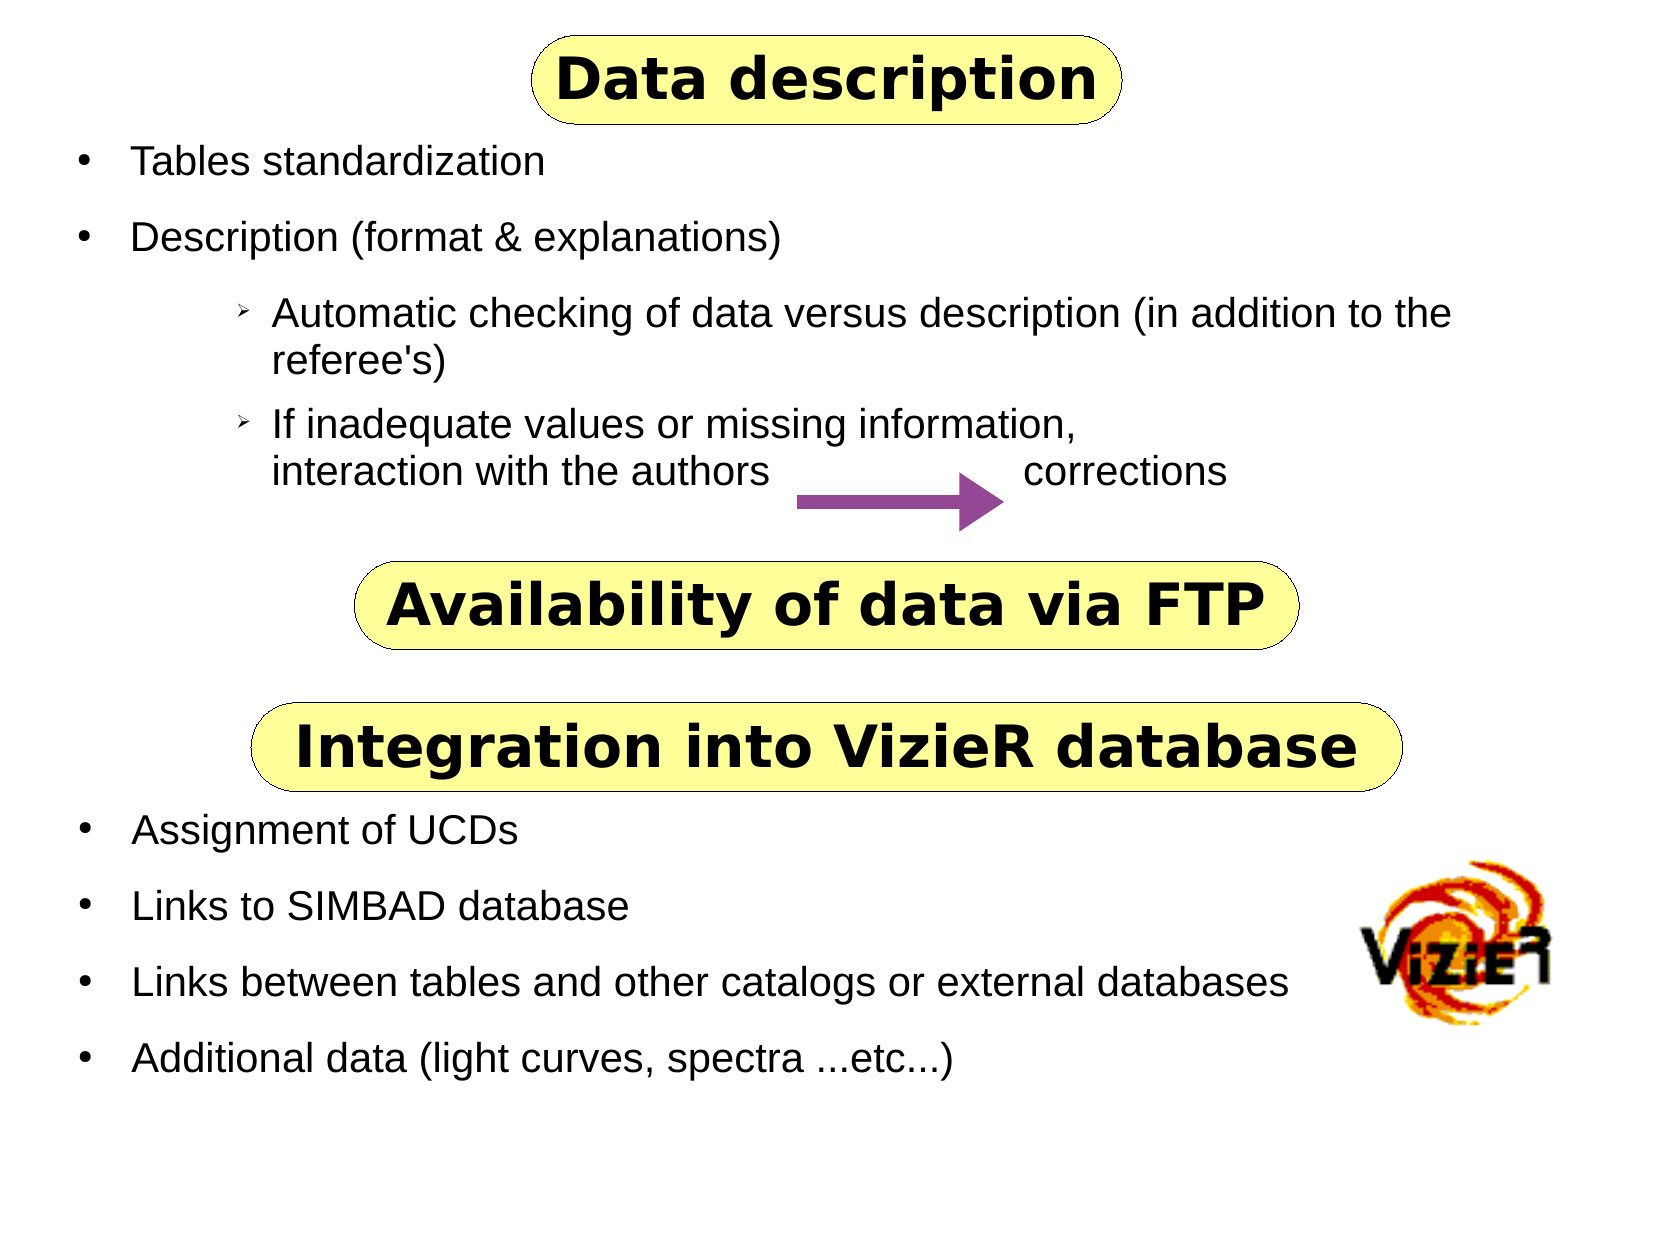

Data description
# Tables standardization
Description (format & explanations)
Automatic checking of data versus description (in addition to the referee's)
If inadequate values or missing information,
interaction with the authors corrections
Availability of data via FTP
Integration into VizieR database
Assignment of UCDs
Links to SIMBAD database
Links between tables and other catalogs or external databases
Additional data (light curves, spectra ...etc...)